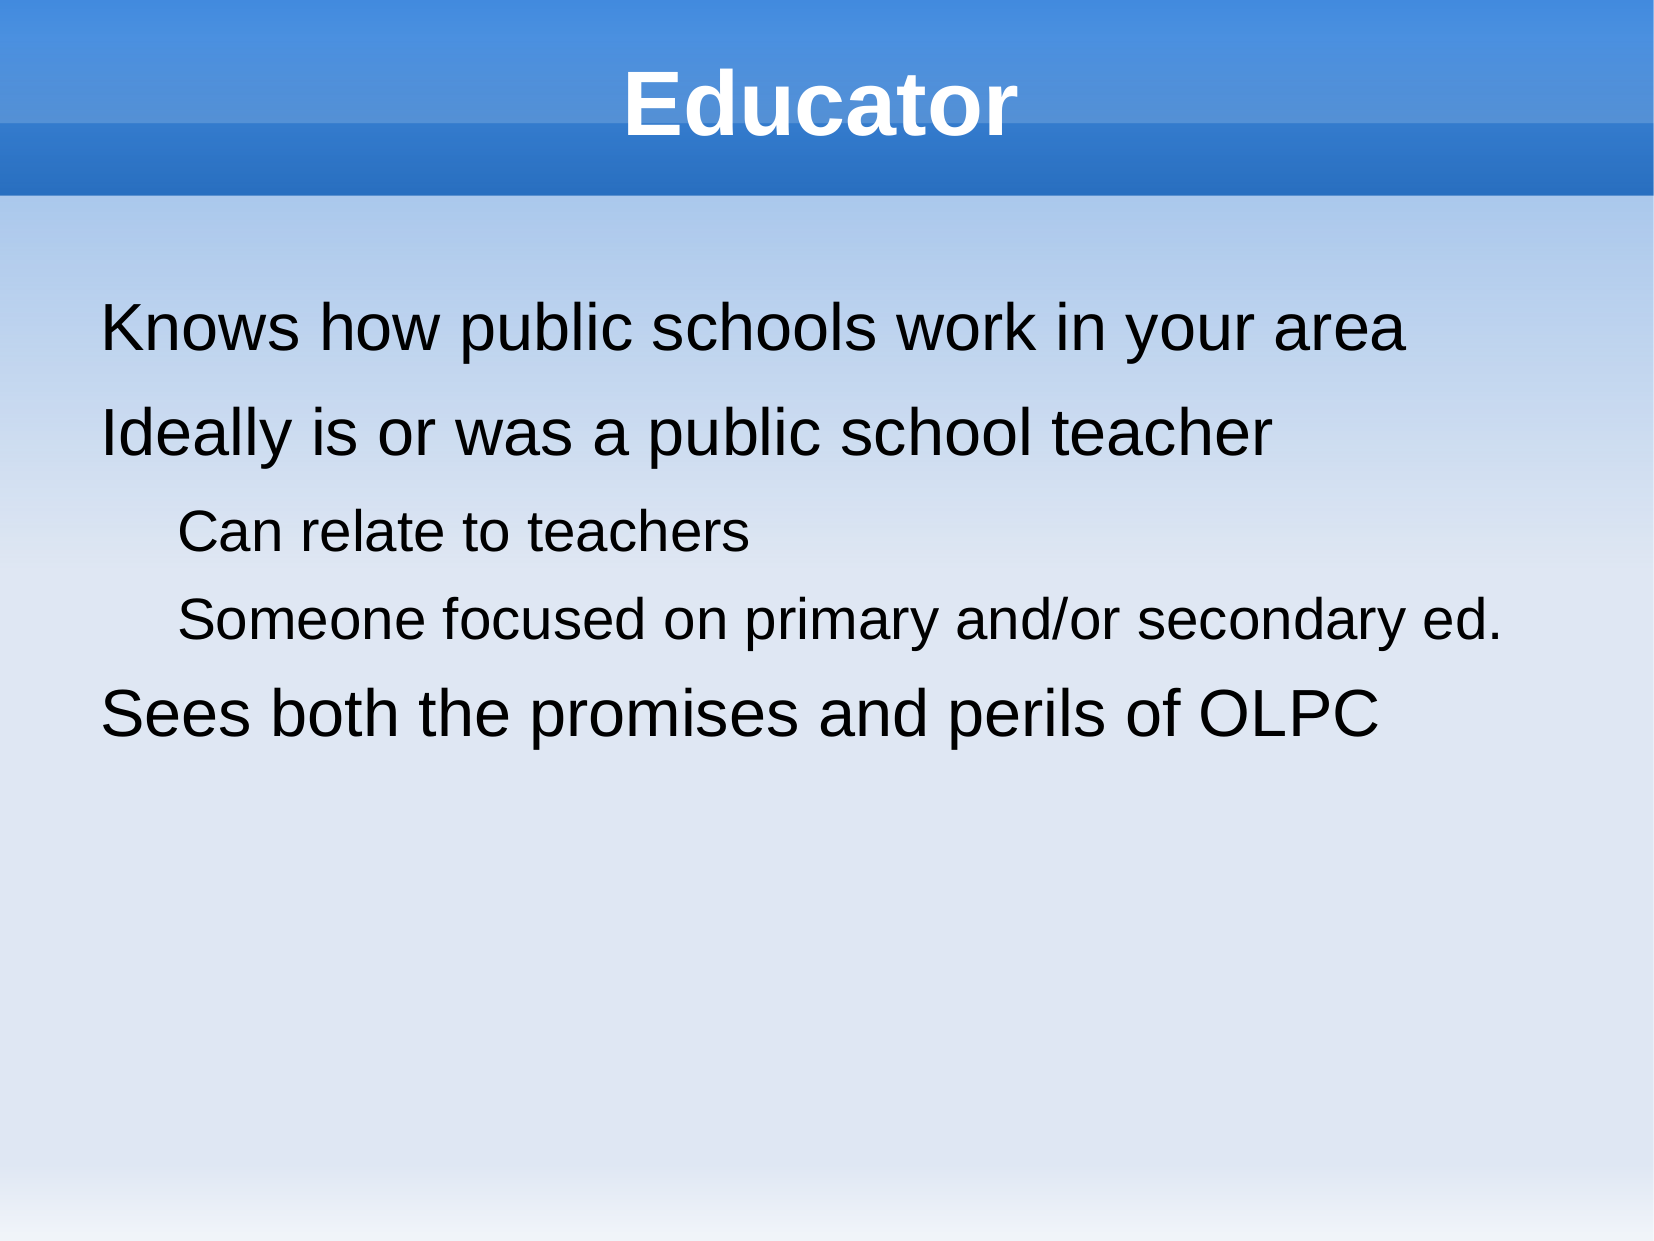

# Educator
Knows how public schools work in your area
Ideally is or was a public school teacher
Can relate to teachers
Someone focused on primary and/or secondary ed.
Sees both the promises and perils of OLPC